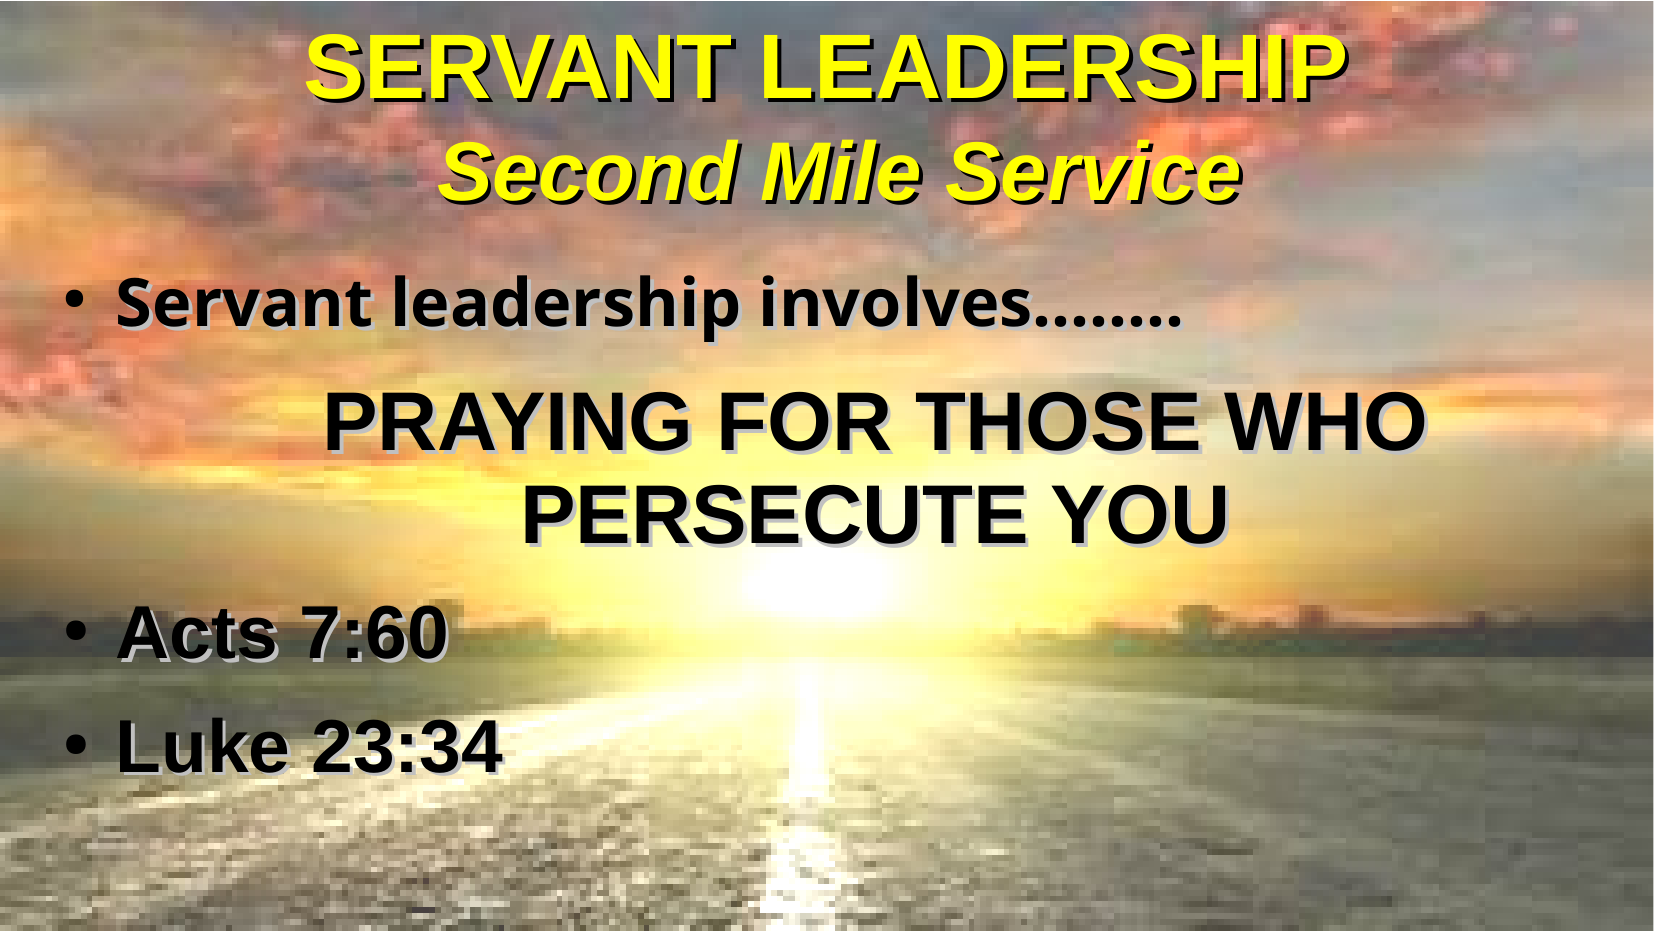

# SERVANT LEADERSHIP Second Mile Service
Servant leadership involves……..
PRAYING FOR THOSE WHO PERSECUTE YOU
Acts 7:60
Luke 23:34